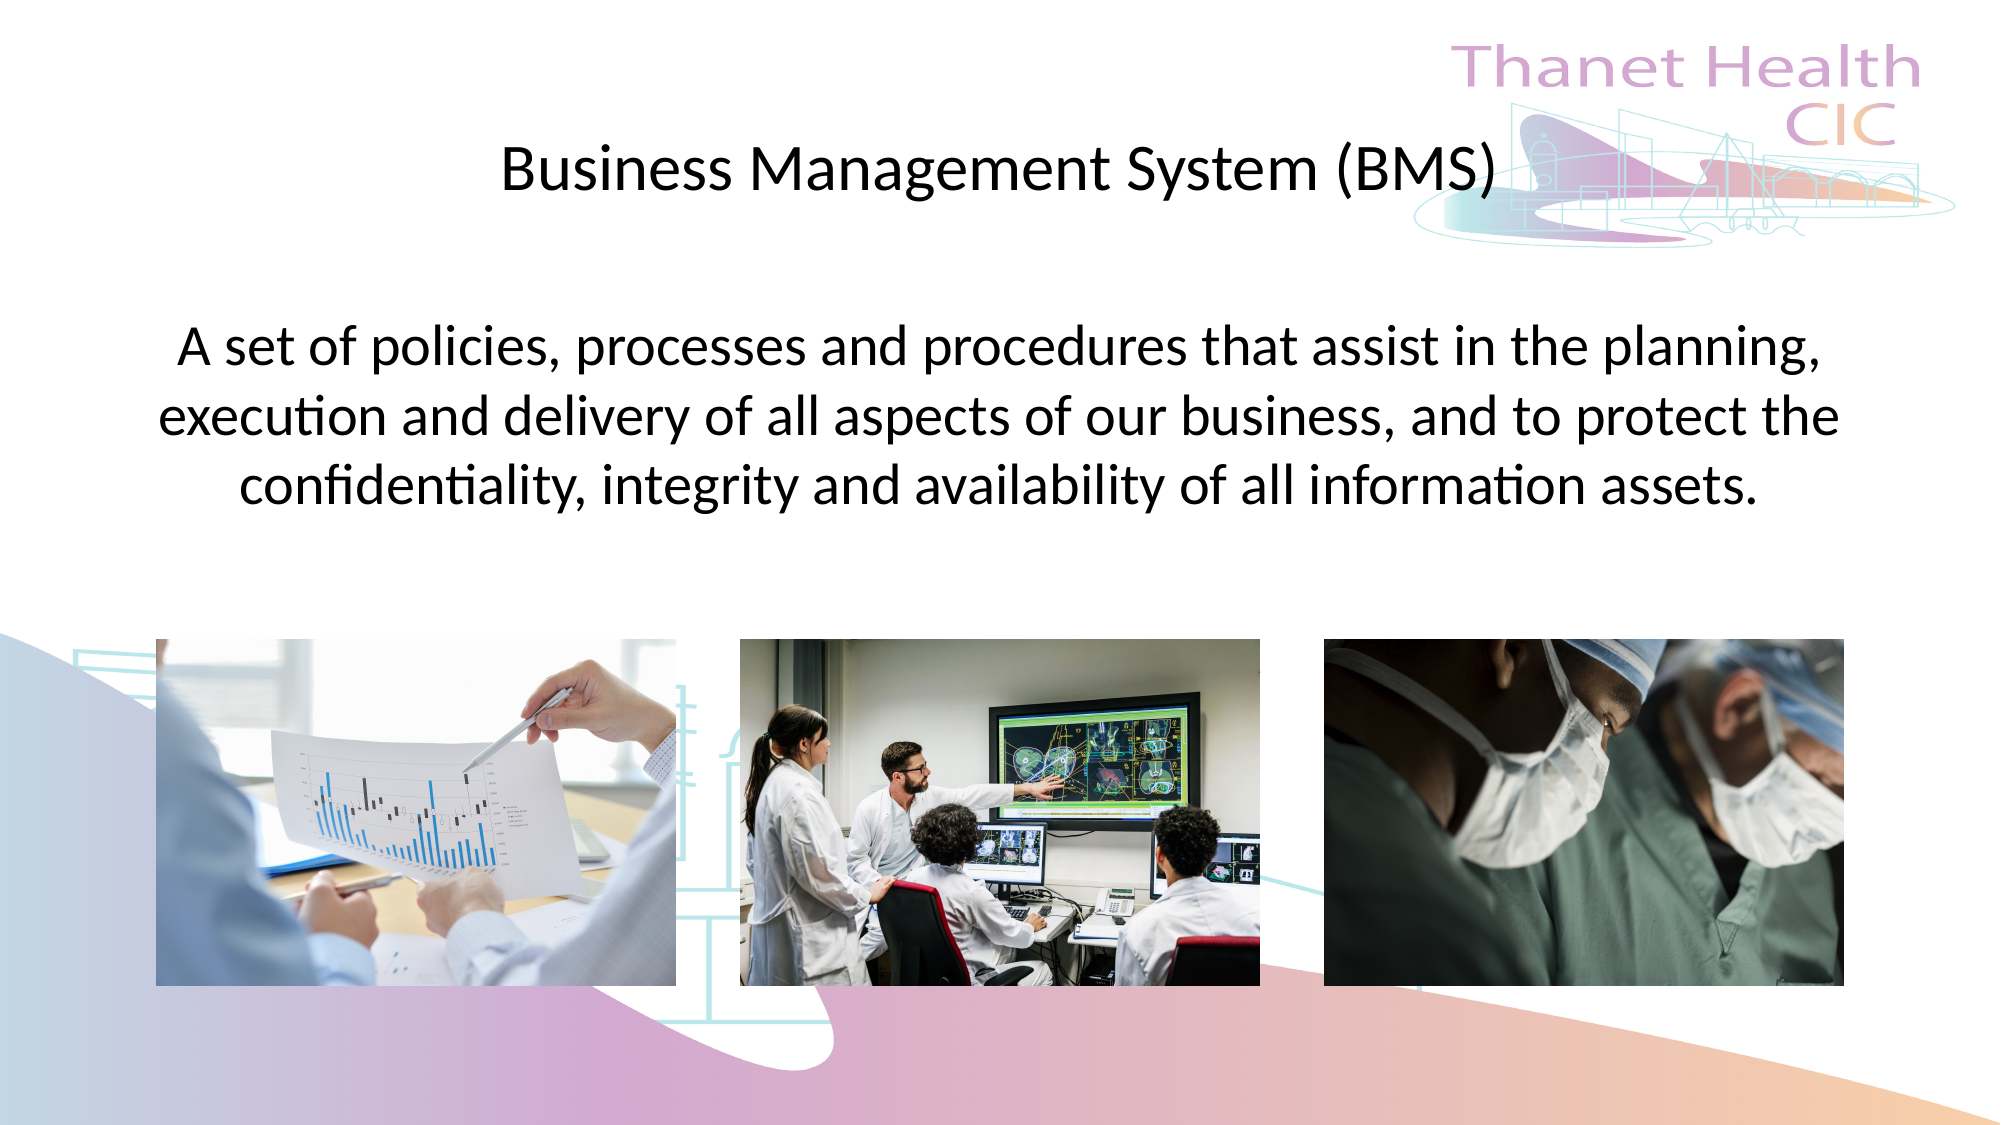

# Business Management System (BMS)
A set of policies, processes and procedures that assist in the planning, execution and delivery of all aspects of our business, and to protect the confidentiality, integrity and availability of all information assets.